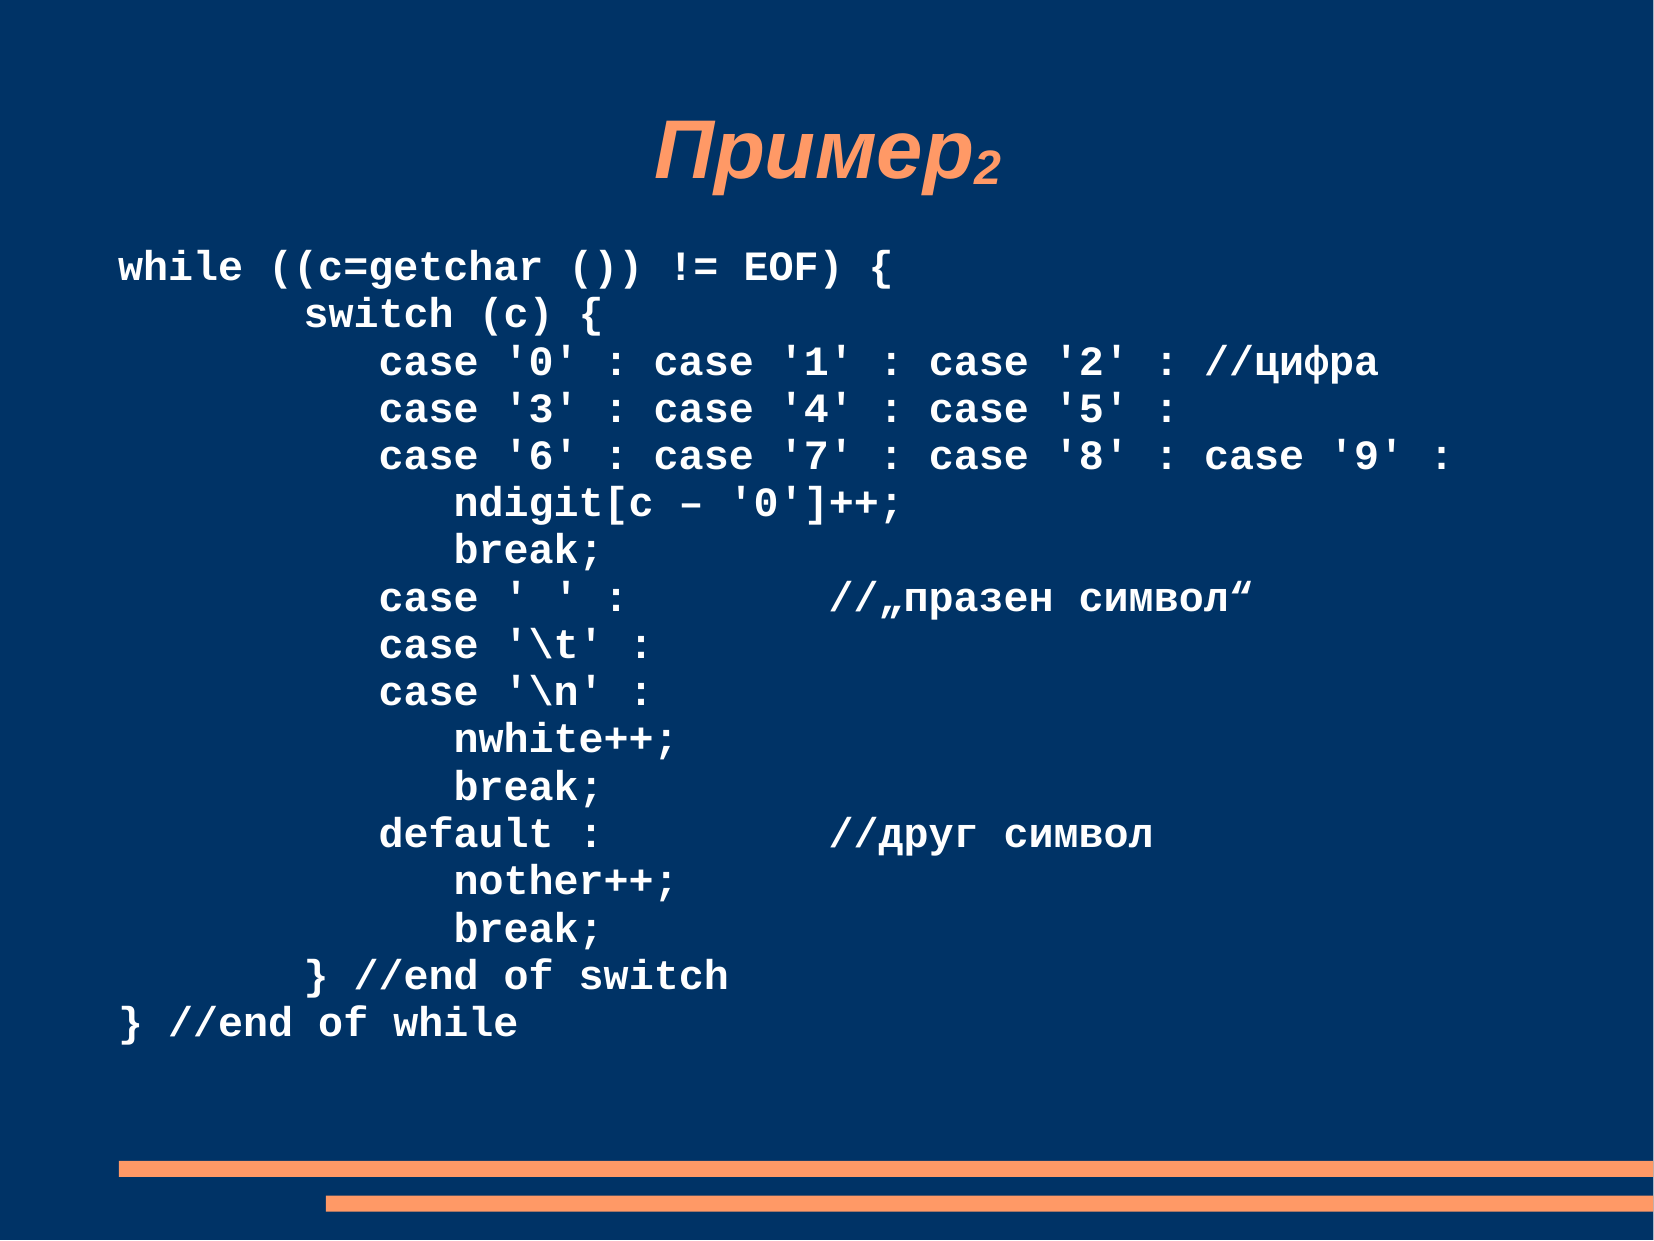

# Пример2
while ((c=getchar ()) != EOF) {
		switch (c) {
			case '0' : case '1' : case '2' : //цифра
			case '3' : case '4' : case '5' :
			case '6' : case '7' : case '8' : case '9' :
				ndigit[c – '0']++;
				break;
			case ' ' :			//„празен символ“
			case '\t' :
			case '\n' :
				nwhite++;
				break;
			default :			//друг символ
				nother++;
				break;
		} //end of switch
} //end of while